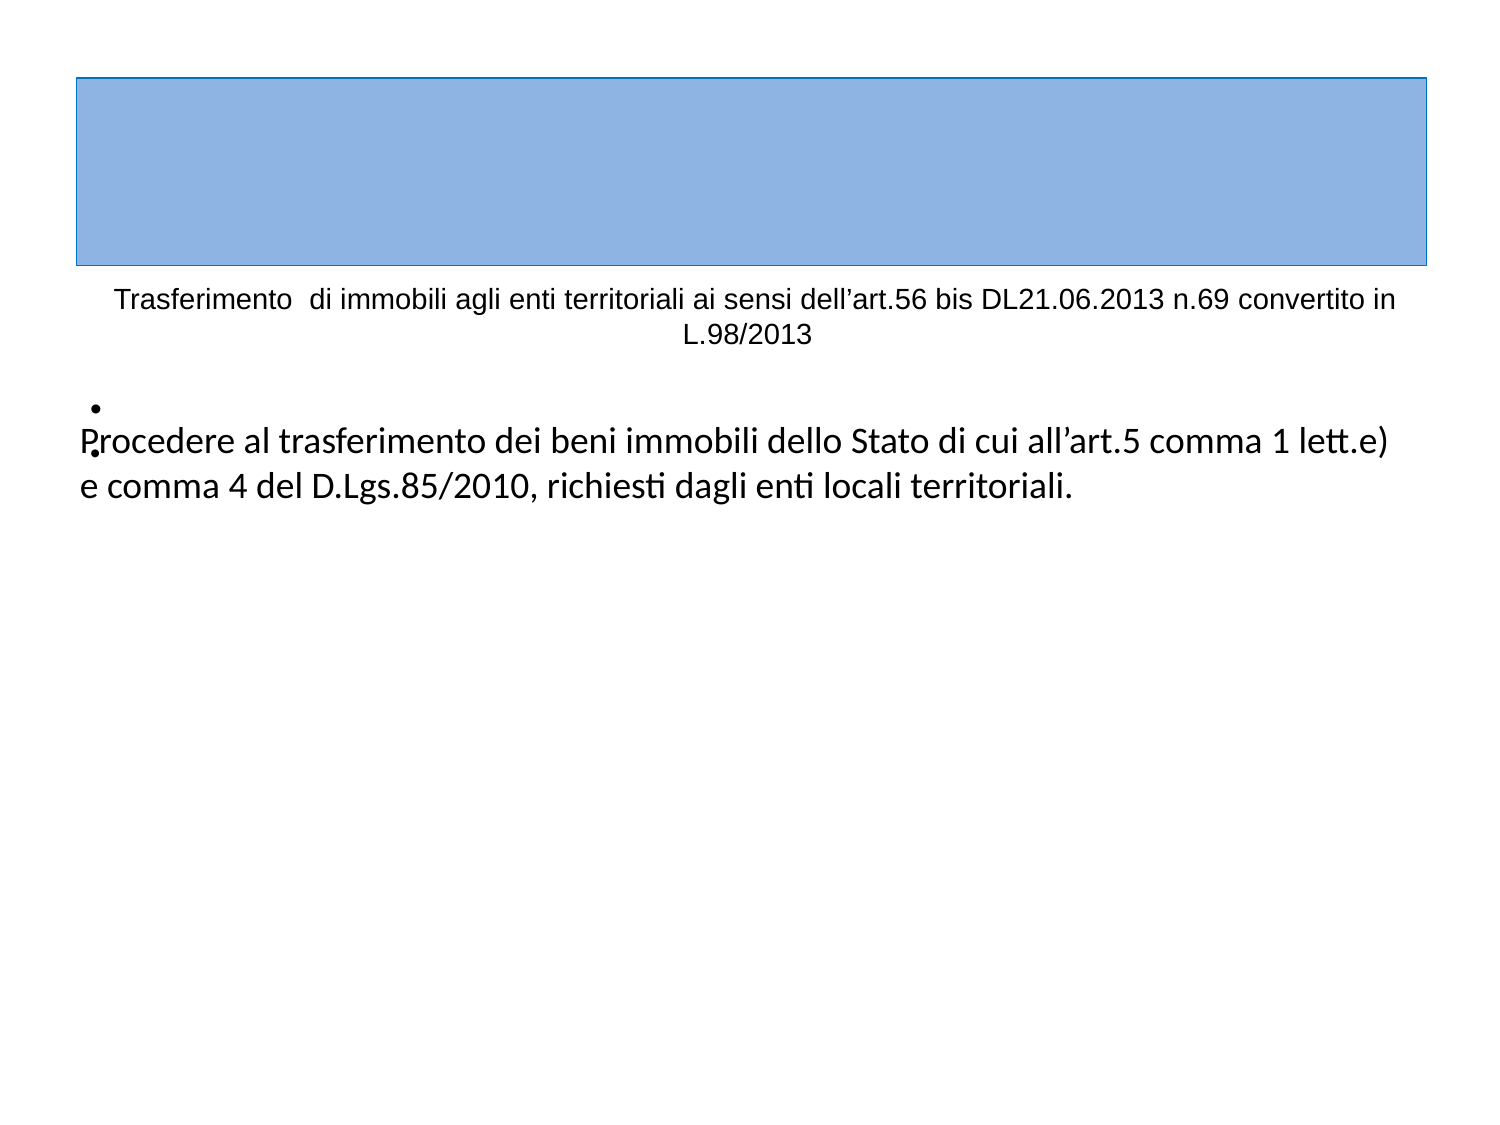

# Trasferimento di immobili agli enti territoriali ai sensi dell’art.56 bis DL21.06.2013 n.69 convertito in L.98/2013
Procedere al trasferimento dei beni immobili dello Stato di cui all’art.5 comma 1 lett.e) e comma 4 del D.Lgs.85/2010, richiesti dagli enti locali territoriali.